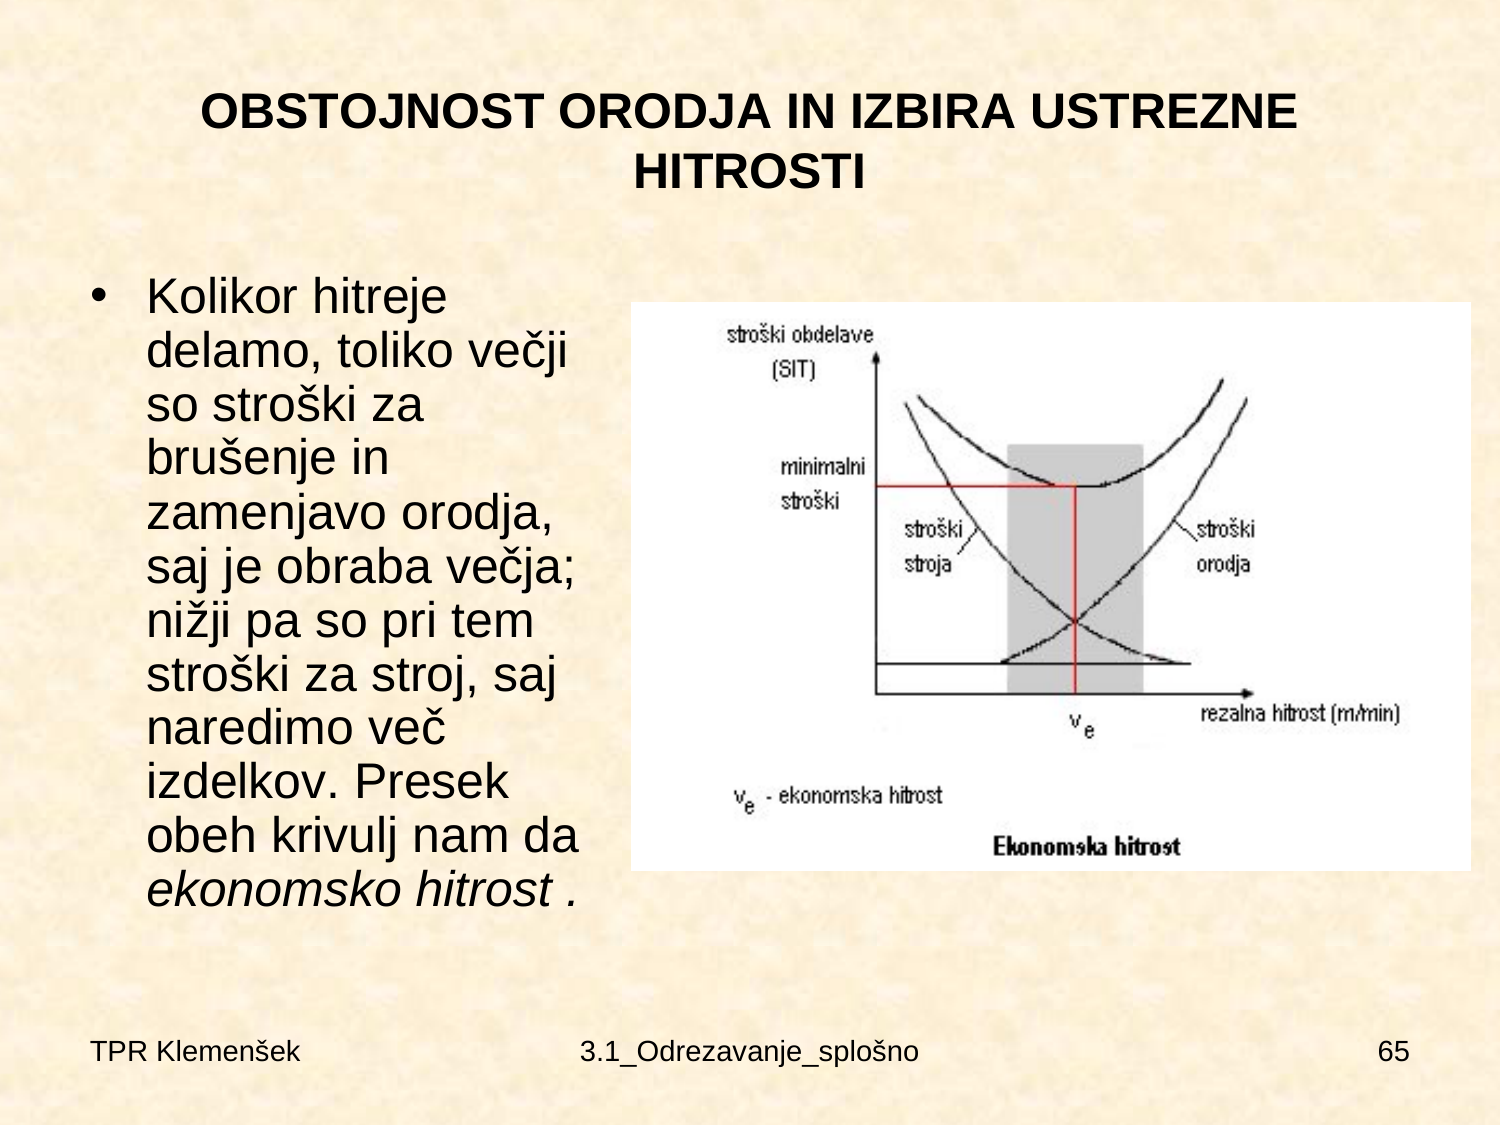

# OBSTOJNOST ORODJA IN IZBIRA USTREZNE HITROSTI
Kolikor hitreje delamo, toliko večji so stroški za brušenje in zamenjavo orodja, saj je obraba večja; nižji pa so pri tem stroški za stroj, saj naredimo več izdelkov. Presek obeh krivulj nam da ekonomsko hitrost .
TPR Klemenšek
3.1_Odrezavanje_splošno